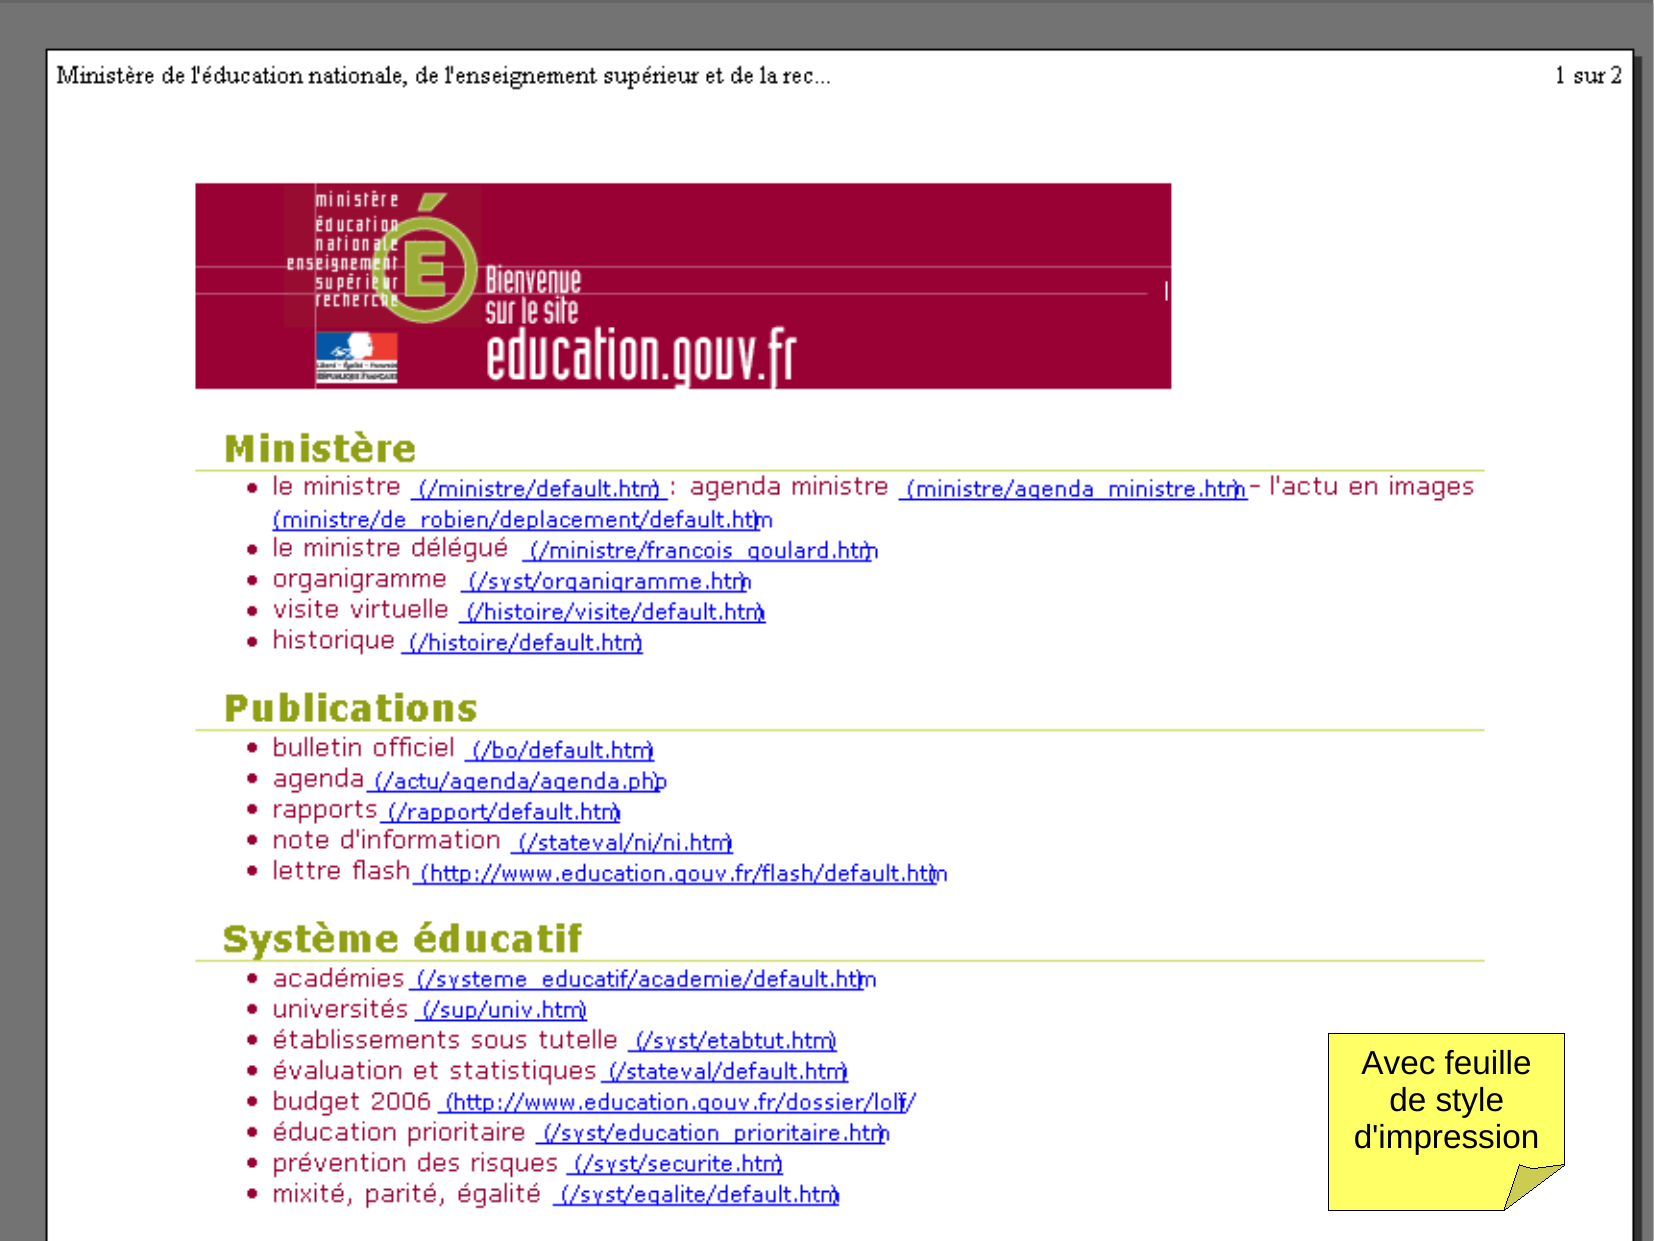

Avec feuille
de style
d'impression
PARIS WEB 2006